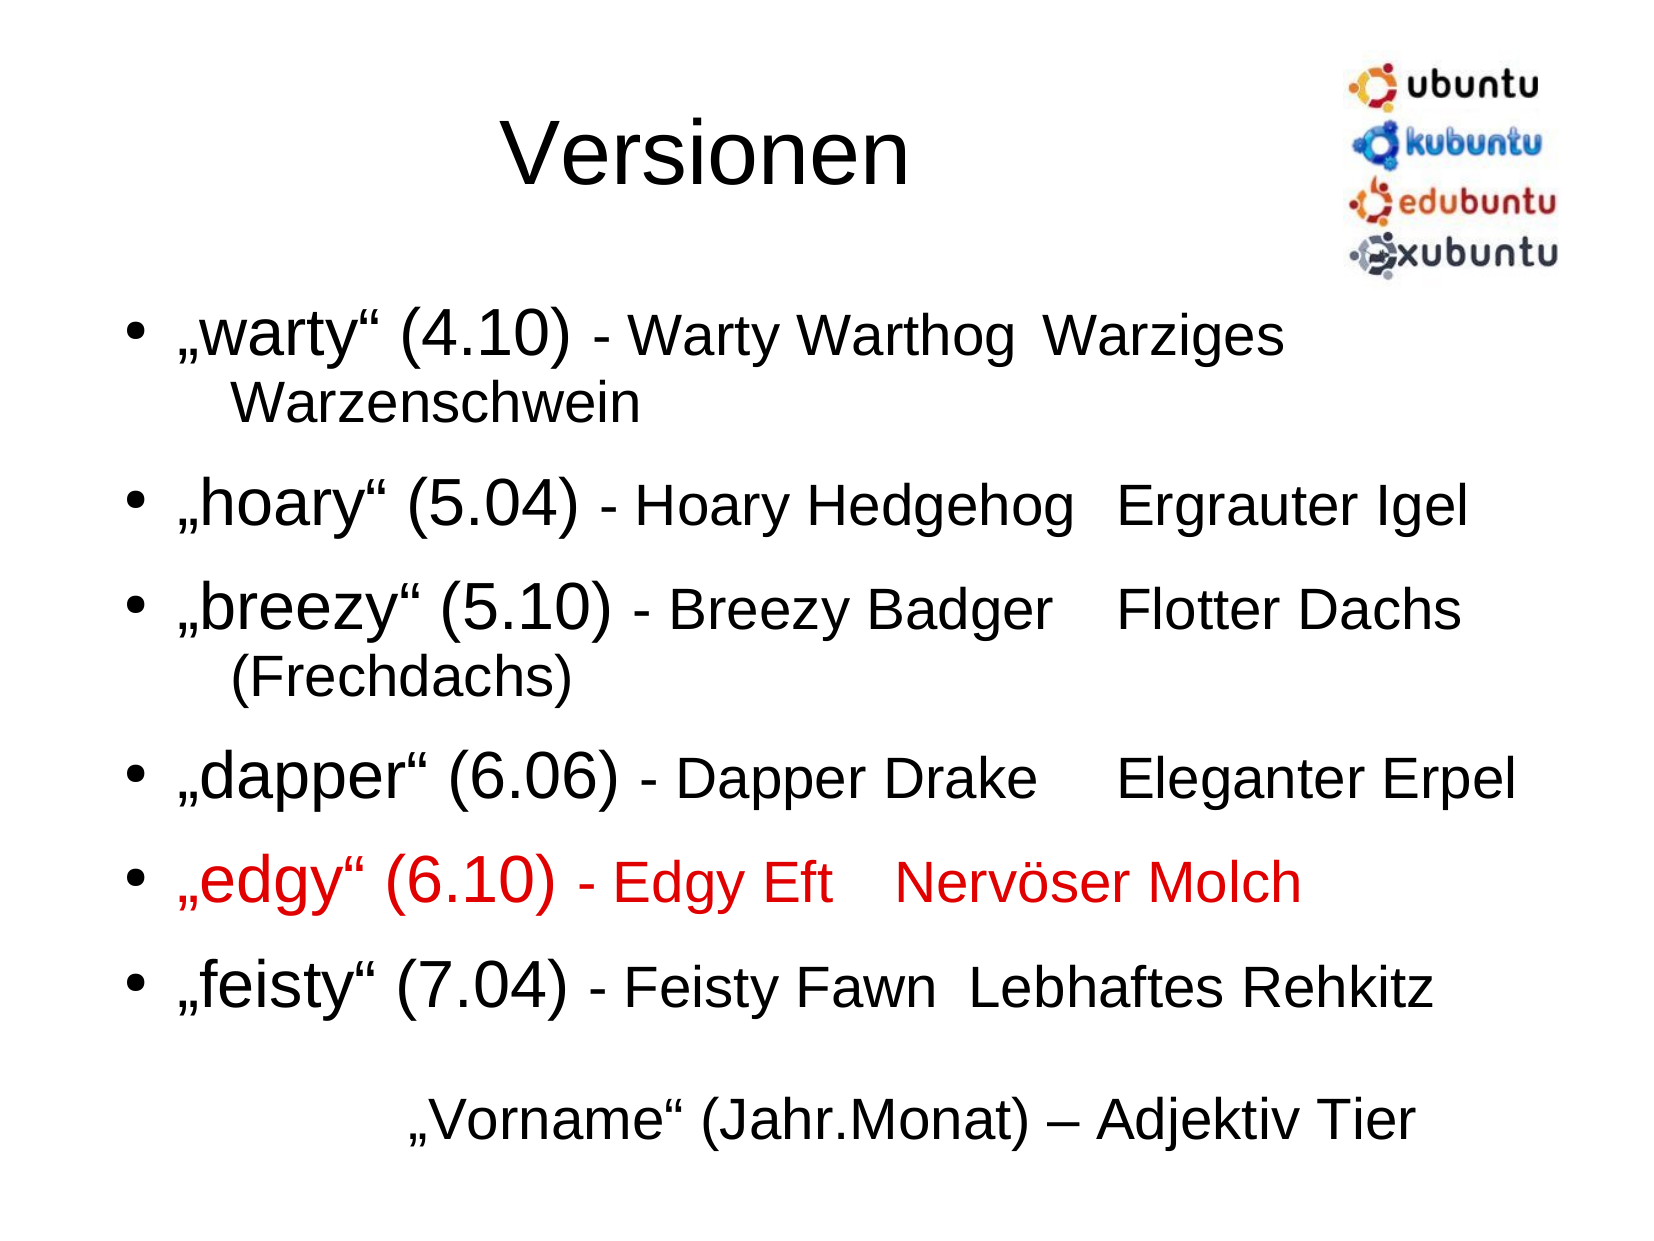

# Versionen
„warty“ (4.10) - Warty Warthog 	Warziges Warzenschwein
„hoary“ (5.04) - Hoary Hedgehog 	Ergrauter Igel
„breezy“ (5.10) - Breezy Badger 	Flotter Dachs (Frechdachs)
„dapper“ (6.06) - Dapper Drake 	Eleganter Erpel
„edgy“ (6.10) - Edgy Eft 	Nervöser Molch
„feisty“ (7.04) - Feisty Fawn 	Lebhaftes Rehkitz
 „Vorname“ (Jahr.Monat) – Adjektiv Tier